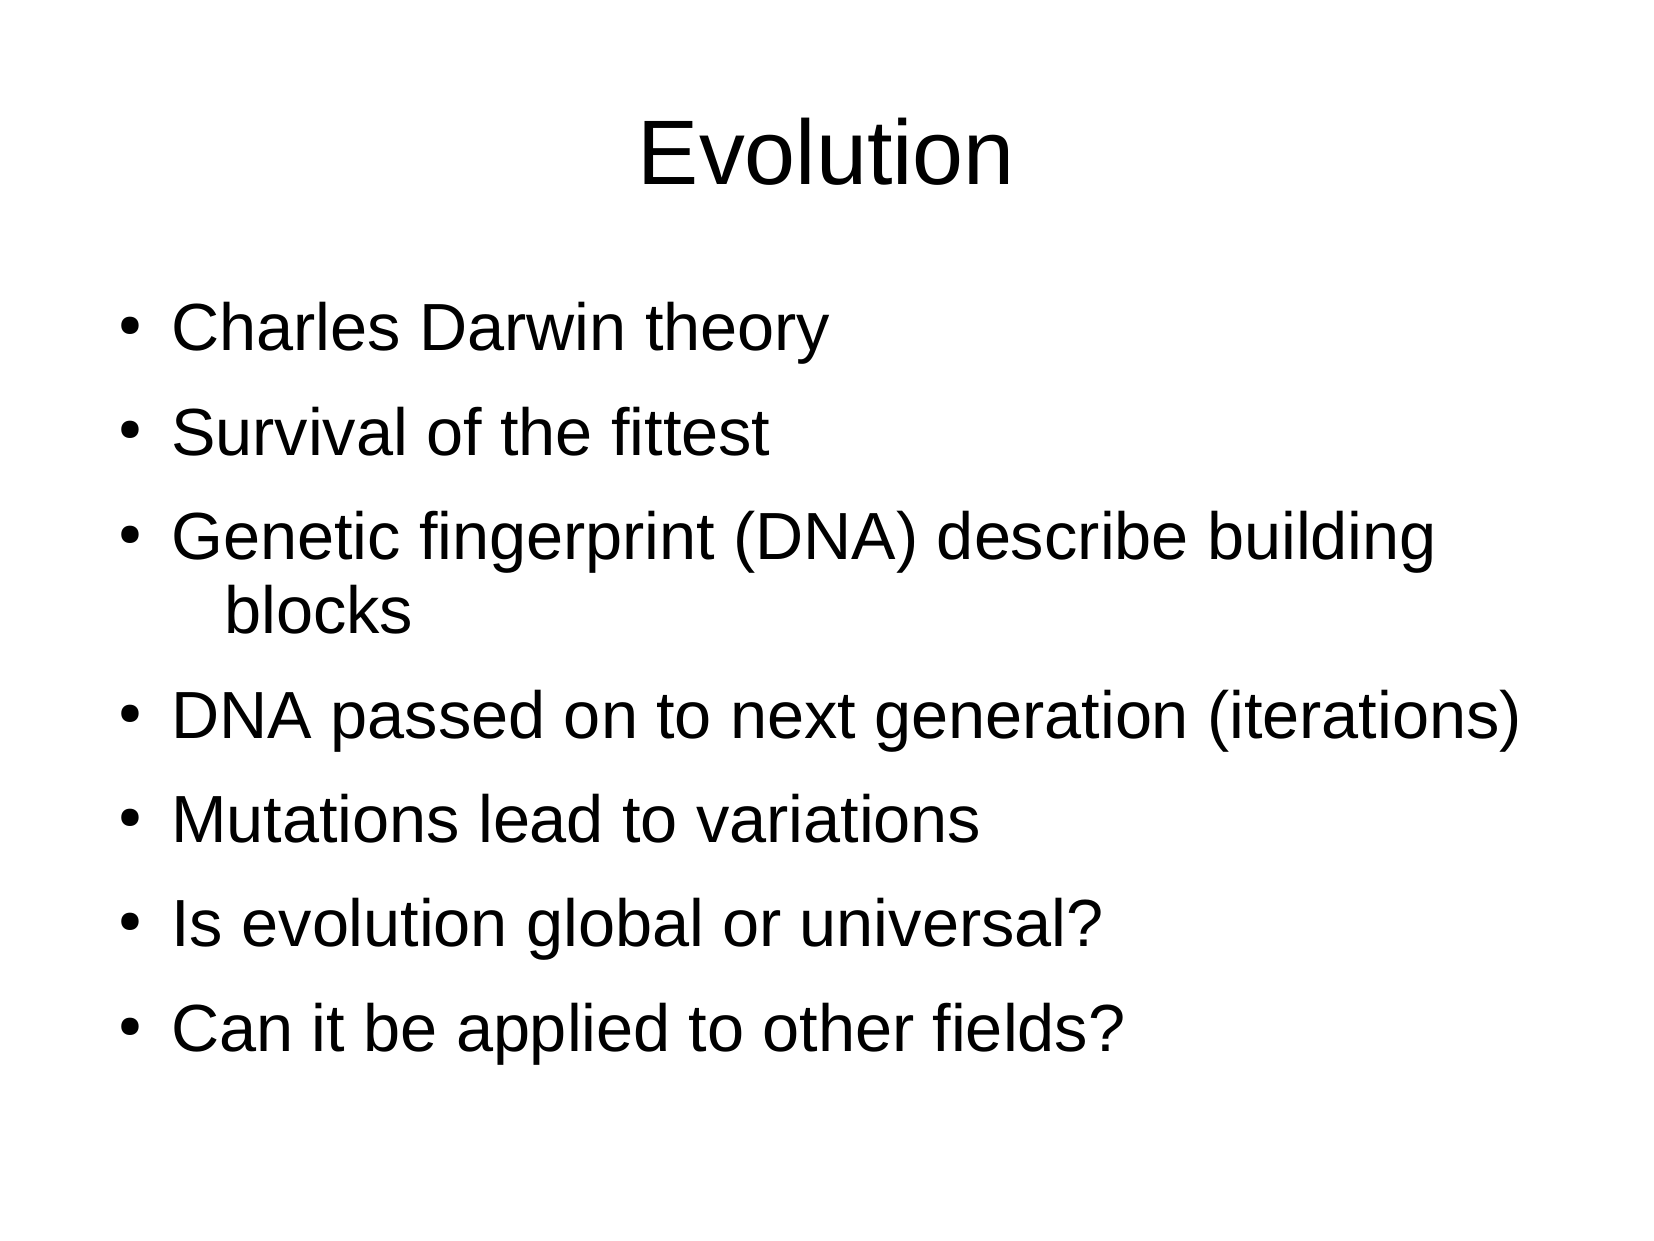

# Evolution
Charles Darwin theory
Survival of the fittest
Genetic fingerprint (DNA) describe building blocks
DNA passed on to next generation (iterations)
Mutations lead to variations
Is evolution global or universal?
Can it be applied to other fields?